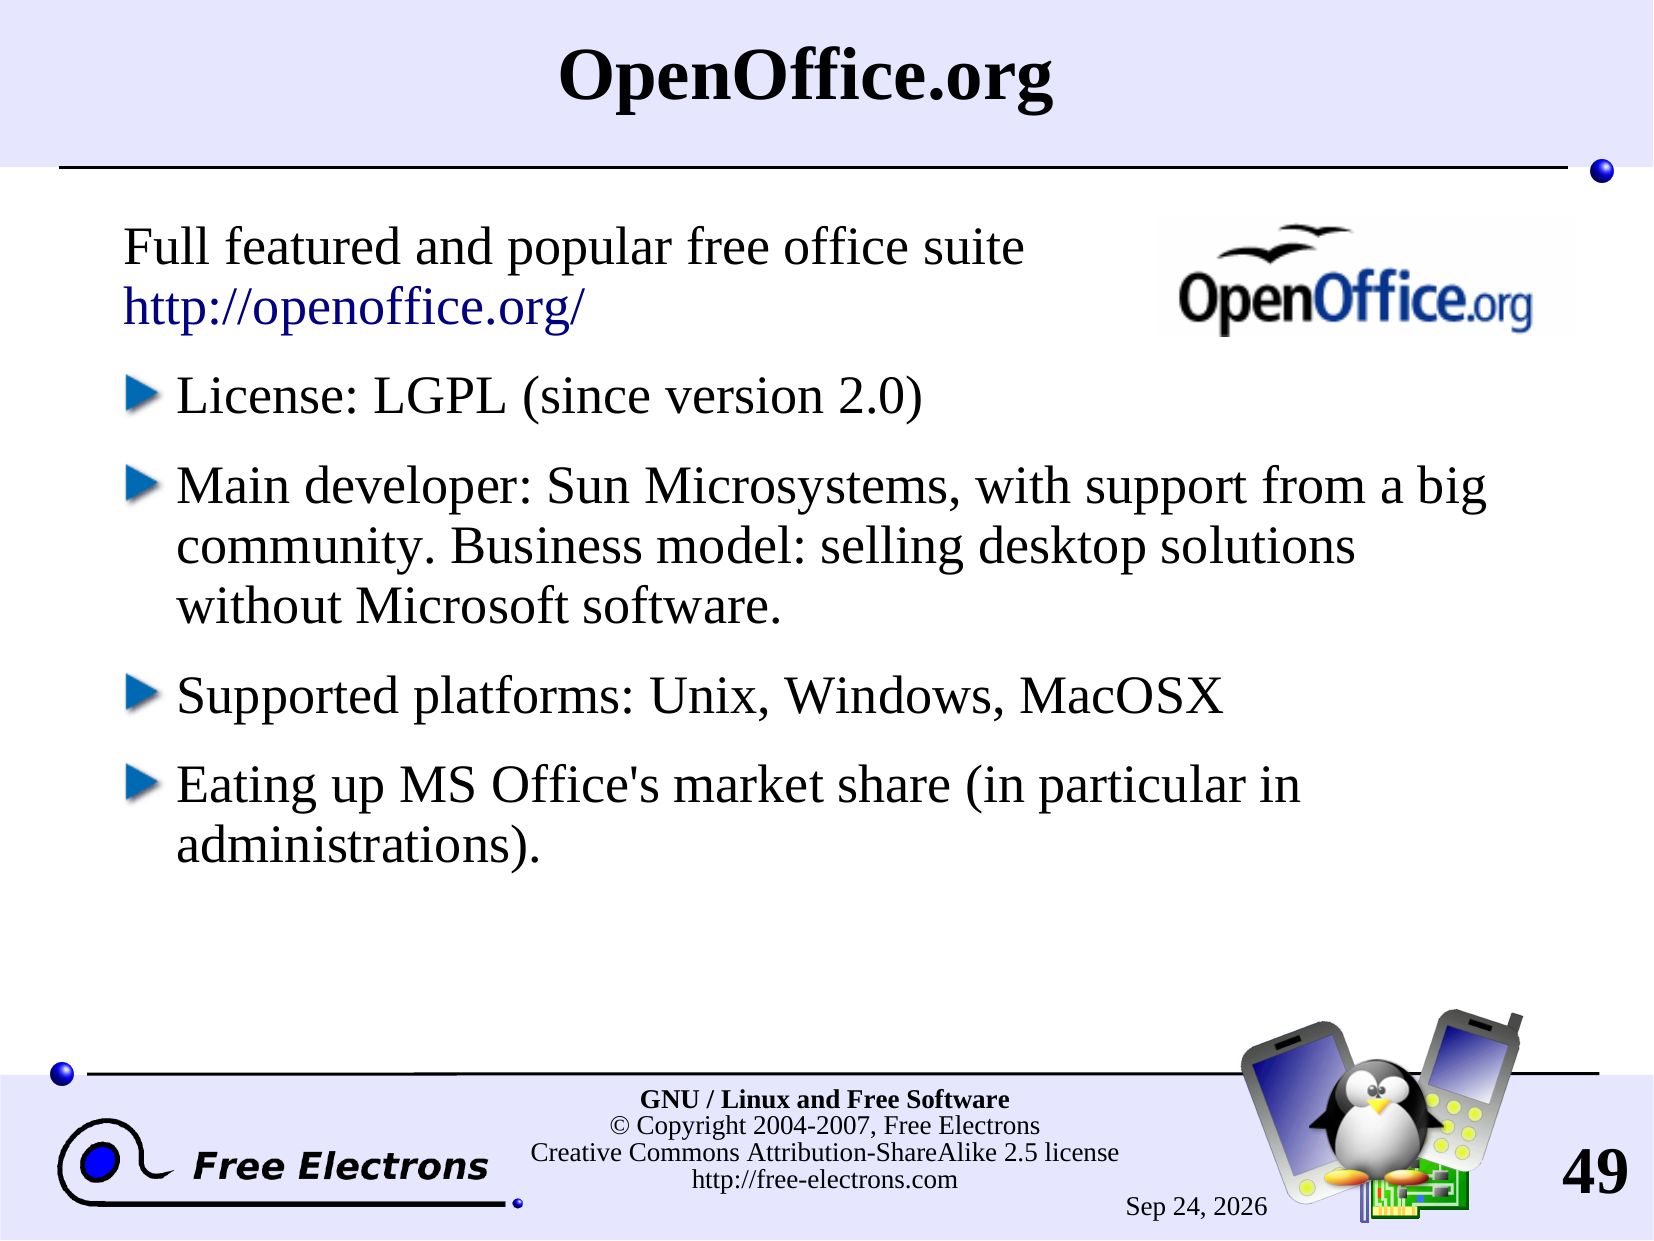

# OpenOffice.org
Full featured and popular free office suite
http://openoffice.org/
License: LGPL (since version 2.0)
Main developer: Sun Microsystems, with support from a big community. Business model: selling desktop solutions without Microsoft software.
Supported platforms: Unix, Windows, MacOSX
Eating up MS Office's market share (in particular in administrations).